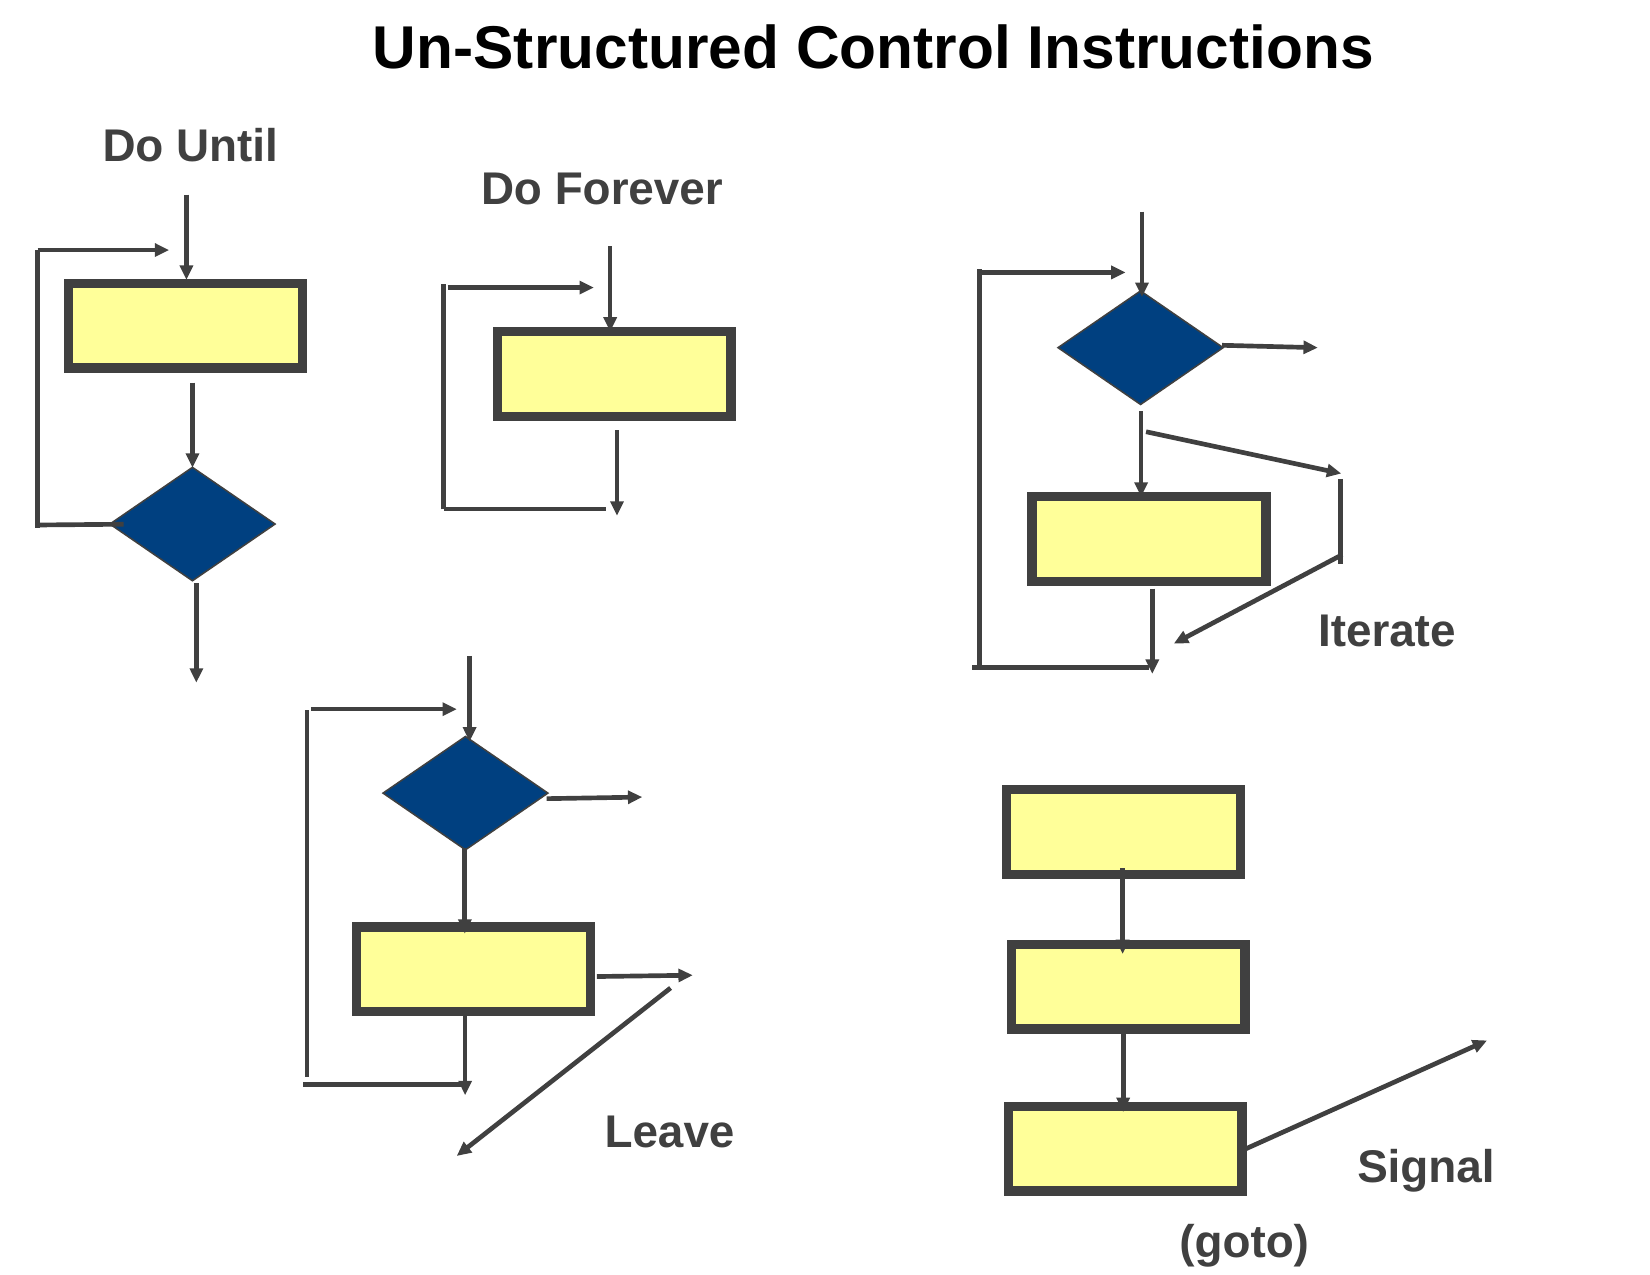

Un-Structured Control Instructions
Do Until
Do Forever
Iterate
Leave
Signal
(goto)